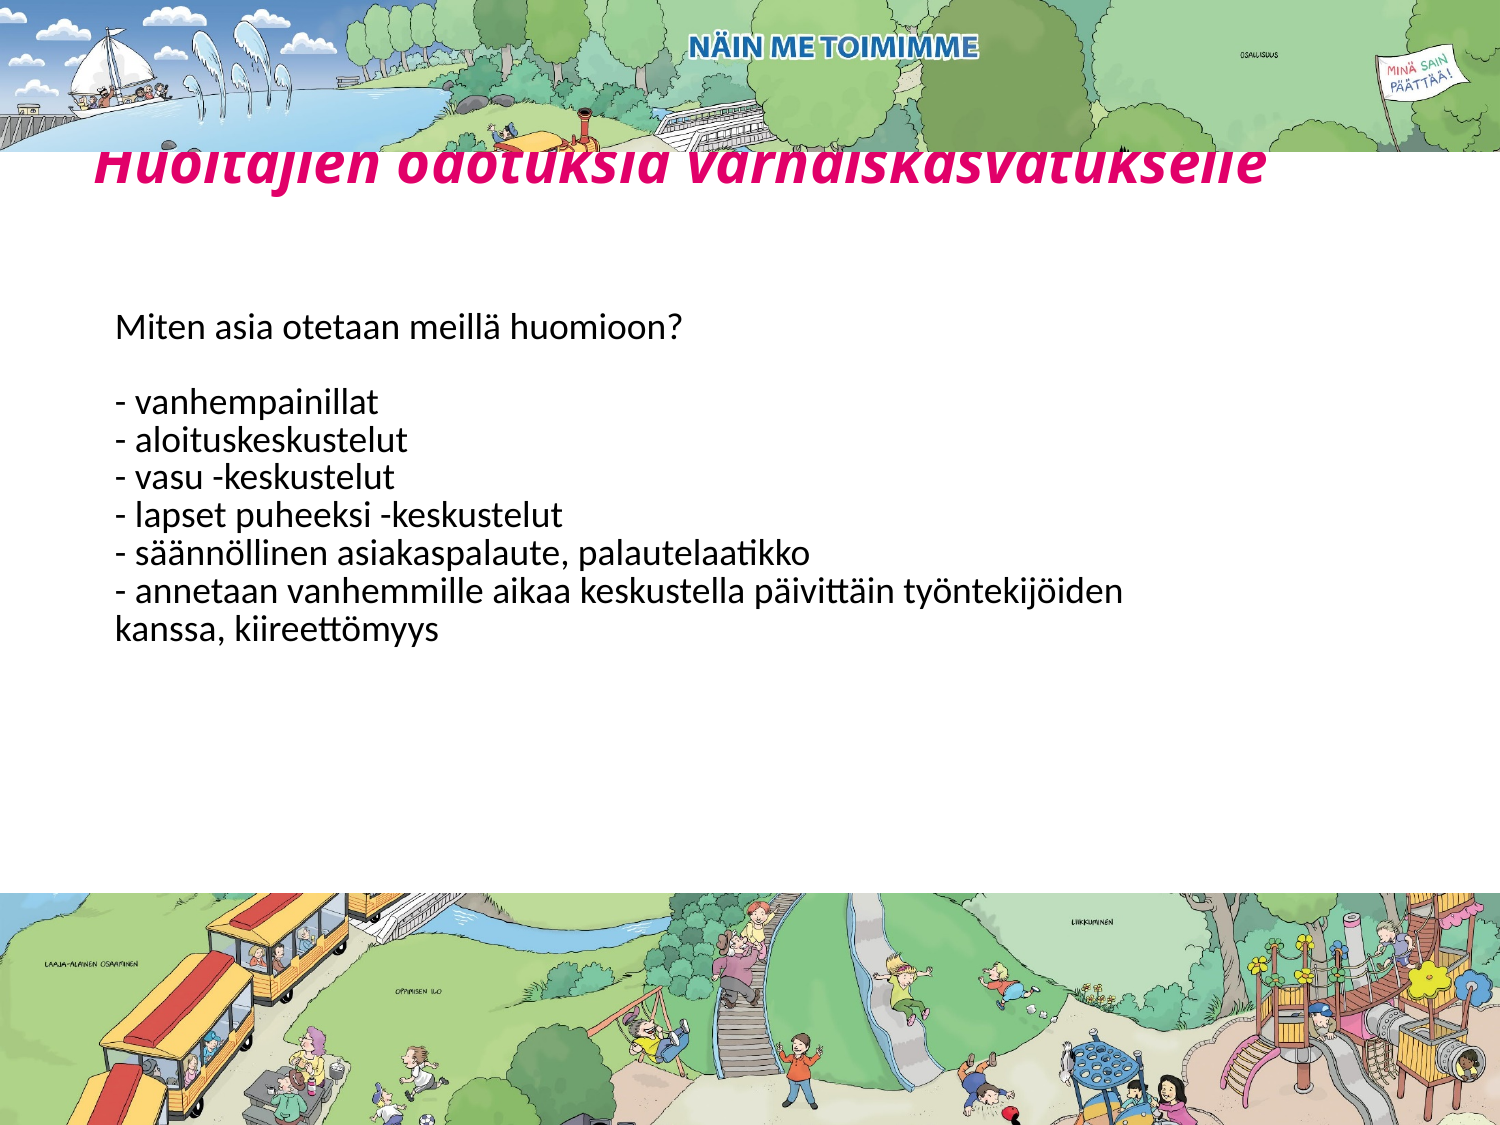

# Huoltajien odotuksia varhaiskasvatukselle
Miten asia otetaan meillä huomioon?
- vanhempainillat
- aloituskeskustelut
- vasu -keskustelut
- lapset puheeksi -keskustelut
- säännöllinen asiakaspalaute, palautelaatikko
- annetaan vanhemmille aikaa keskustella päivittäin työntekijöiden kanssa, kiireettömyys